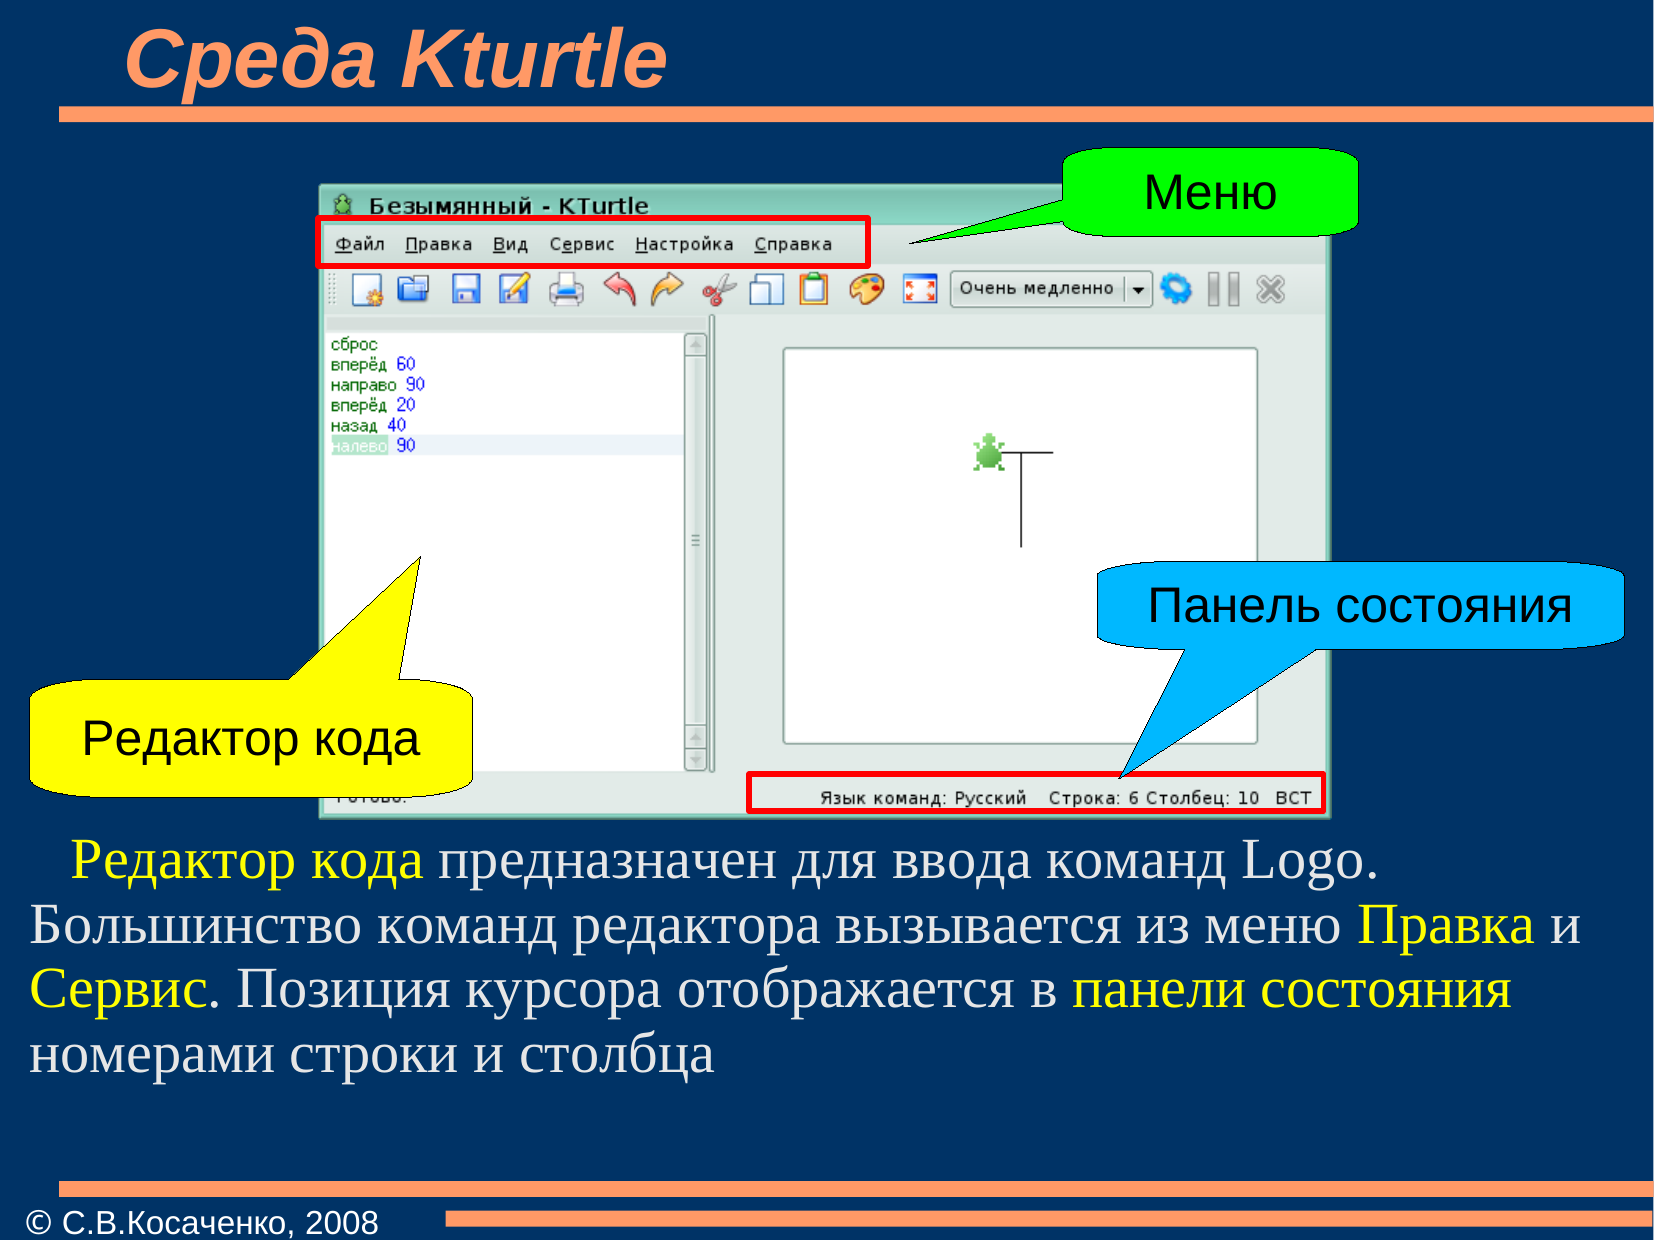

# Среда Kturtle
Меню
Панель состояния
Редактор кода
Редактор кода предназначен для ввода команд Logo. Большинство команд редактора вызывается из меню Правка и Сервис. Позиция курсора отображается в панели состояния номерами строки и столбца